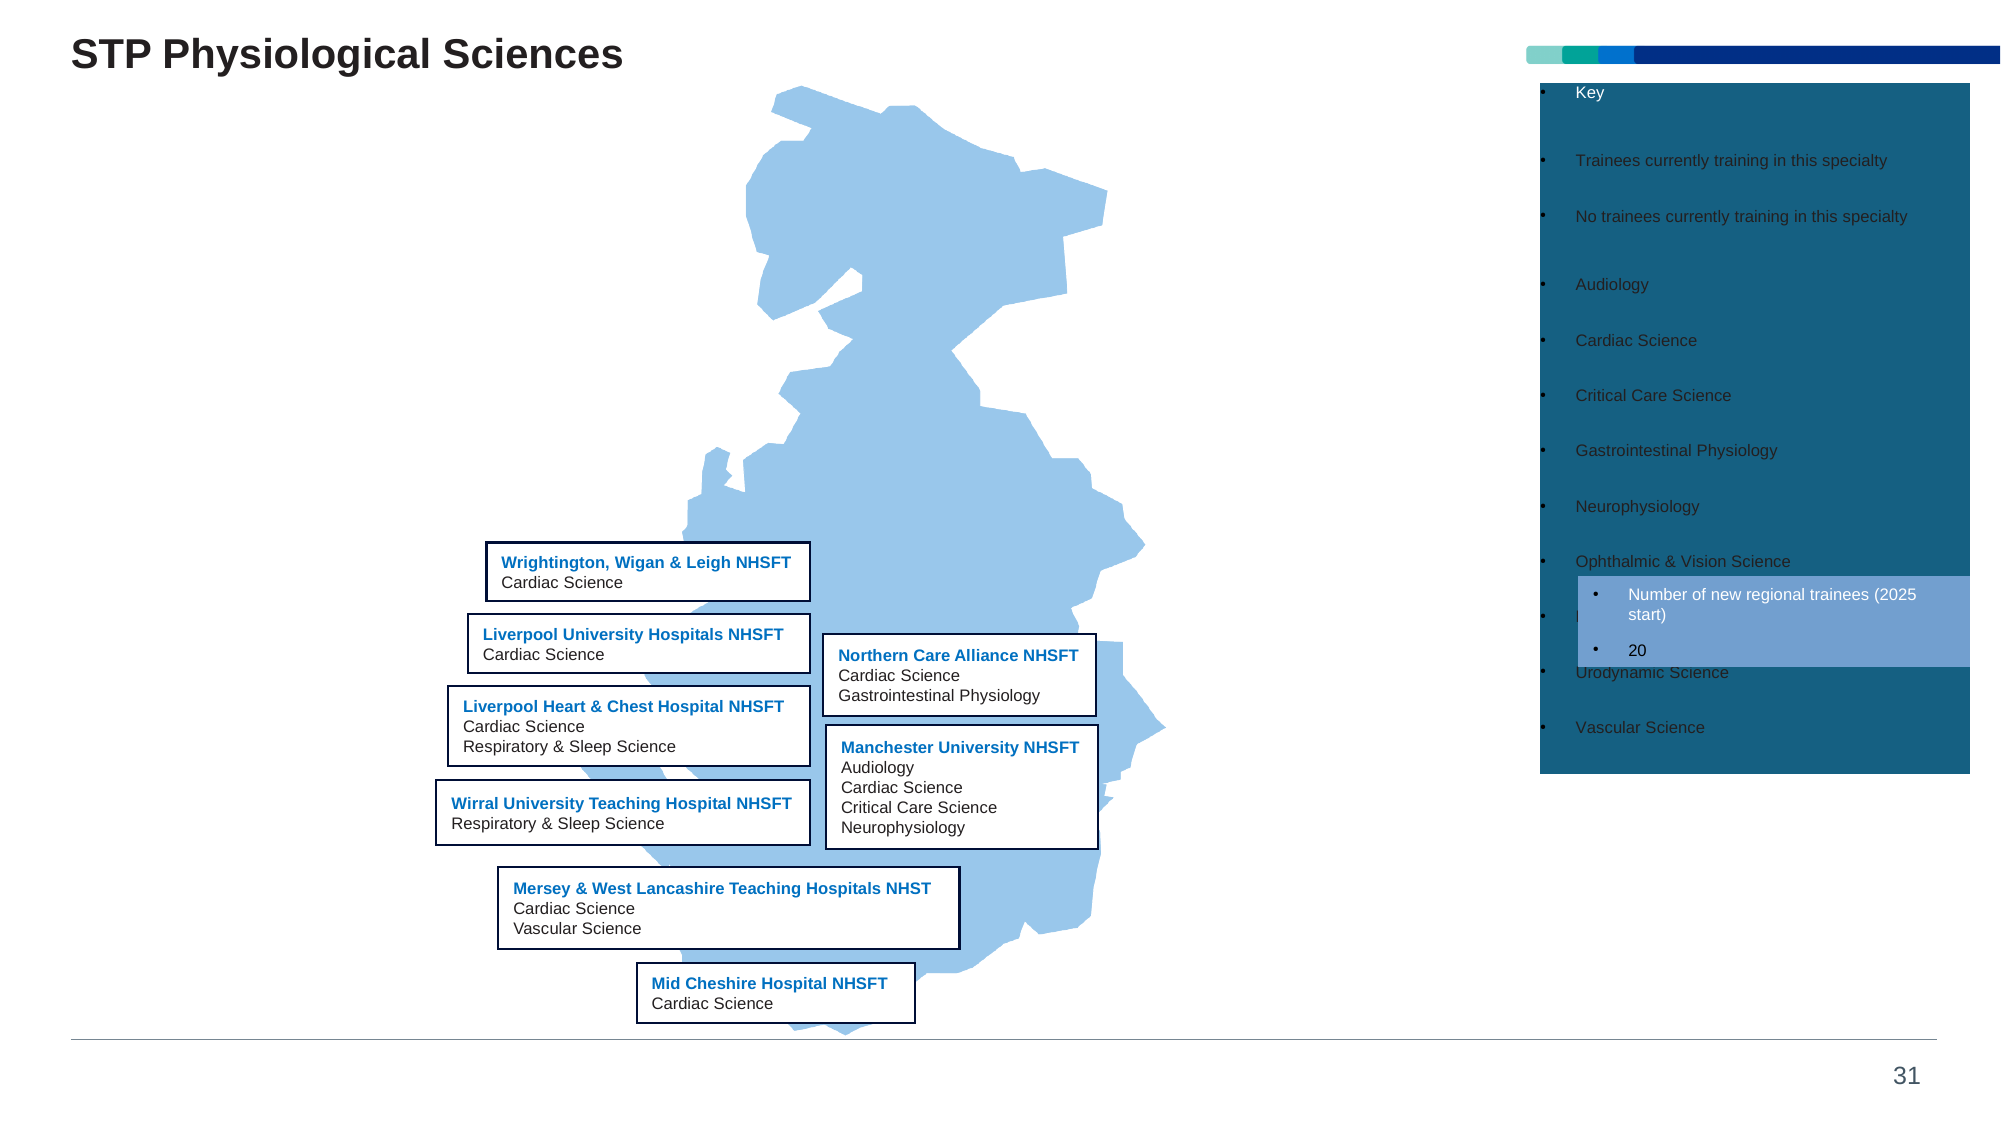

# STP Physiological Sciences
| Key | |
| --- | --- |
| Trainees currently training in this specialty | |
| No trainees currently training in this specialty | |
| Specialty | |
| --- | --- |
| Audiology | |
| Cardiac Science | |
| Critical Care Science | |
| Gastrointestinal Physiology | |
| Neurophysiology | |
| Ophthalmic & Vision Science | |
| Respiratory & Sleep Science | |
| Urodynamic Science | |
| Vascular Science | |
Wrightington, Wigan & Leigh NHSFT
Cardiac Science
| Number of new regional trainees (2025 start) |
| --- |
| 20 |
Liverpool University Hospitals NHSFT
Cardiac Science
Northern Care Alliance NHSFT
Cardiac Science
Gastrointestinal Physiology
Liverpool Heart & Chest Hospital NHSFT
Cardiac Science
Respiratory & Sleep Science
Manchester University NHSFT
Audiology
Cardiac Science
Critical Care Science
Neurophysiology
Wirral University Teaching Hospital NHSFT
Respiratory & Sleep Science
Mersey & West Lancashire Teaching Hospitals NHST
Cardiac Science
Vascular Science
Mid Cheshire Hospital NHSFT
Cardiac Science